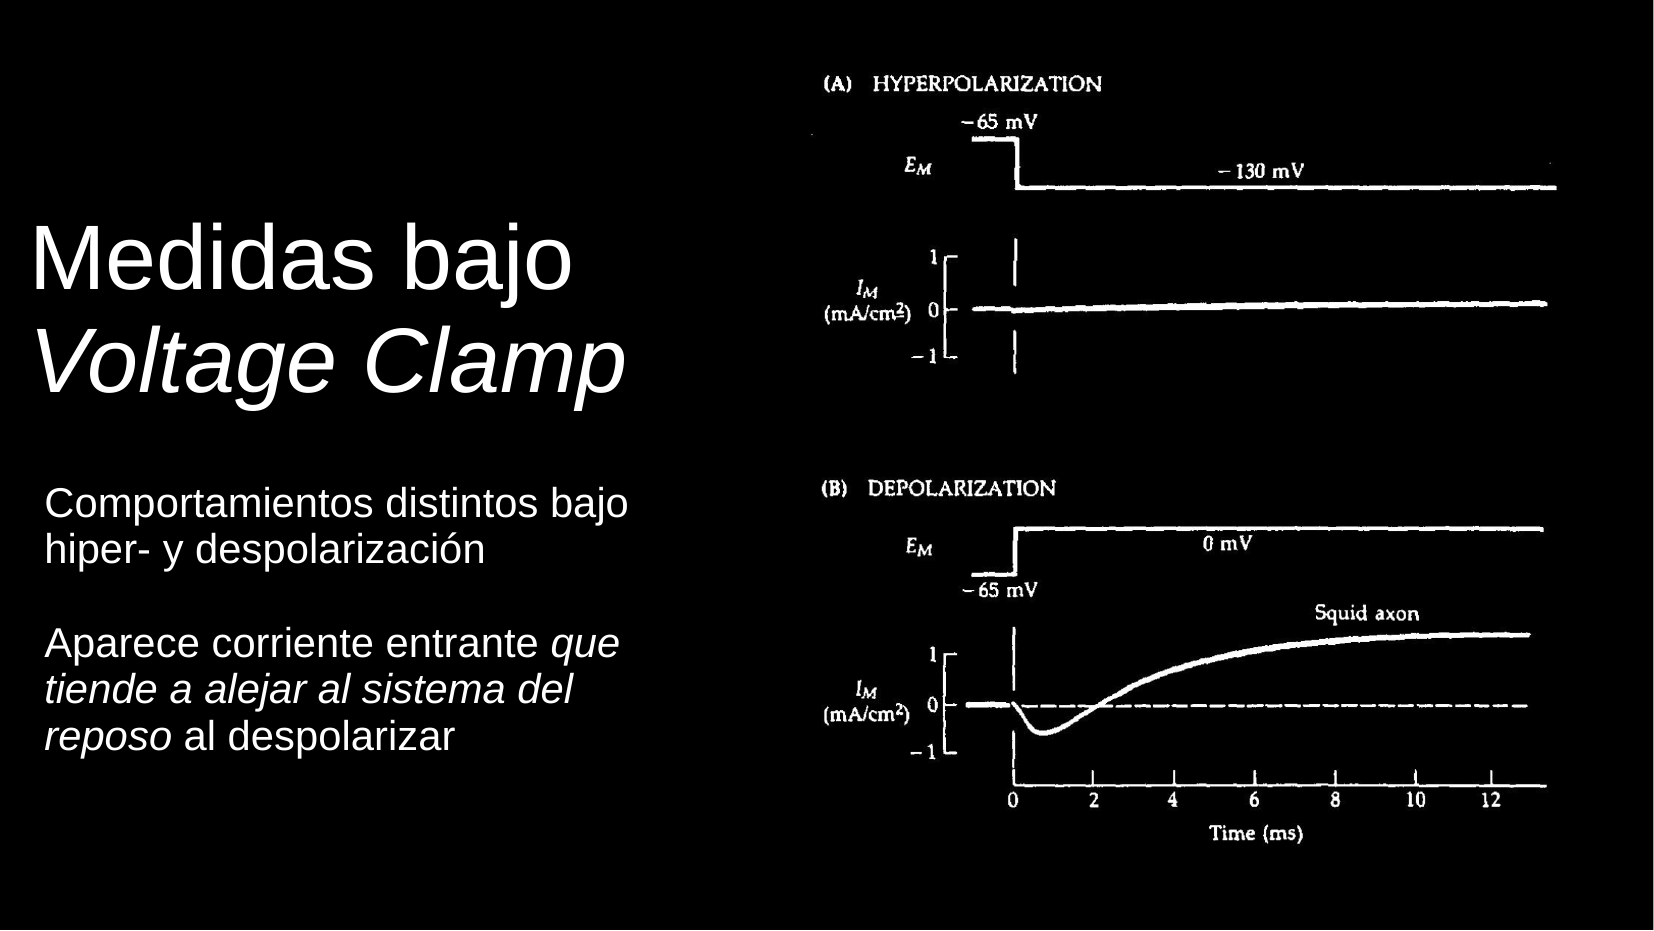

# Medidas bajo Voltage Clamp
Comportamientos distintos bajo hiper- y despolarización
Aparece corriente entrante que tiende a alejar al sistema del reposo al despolarizar